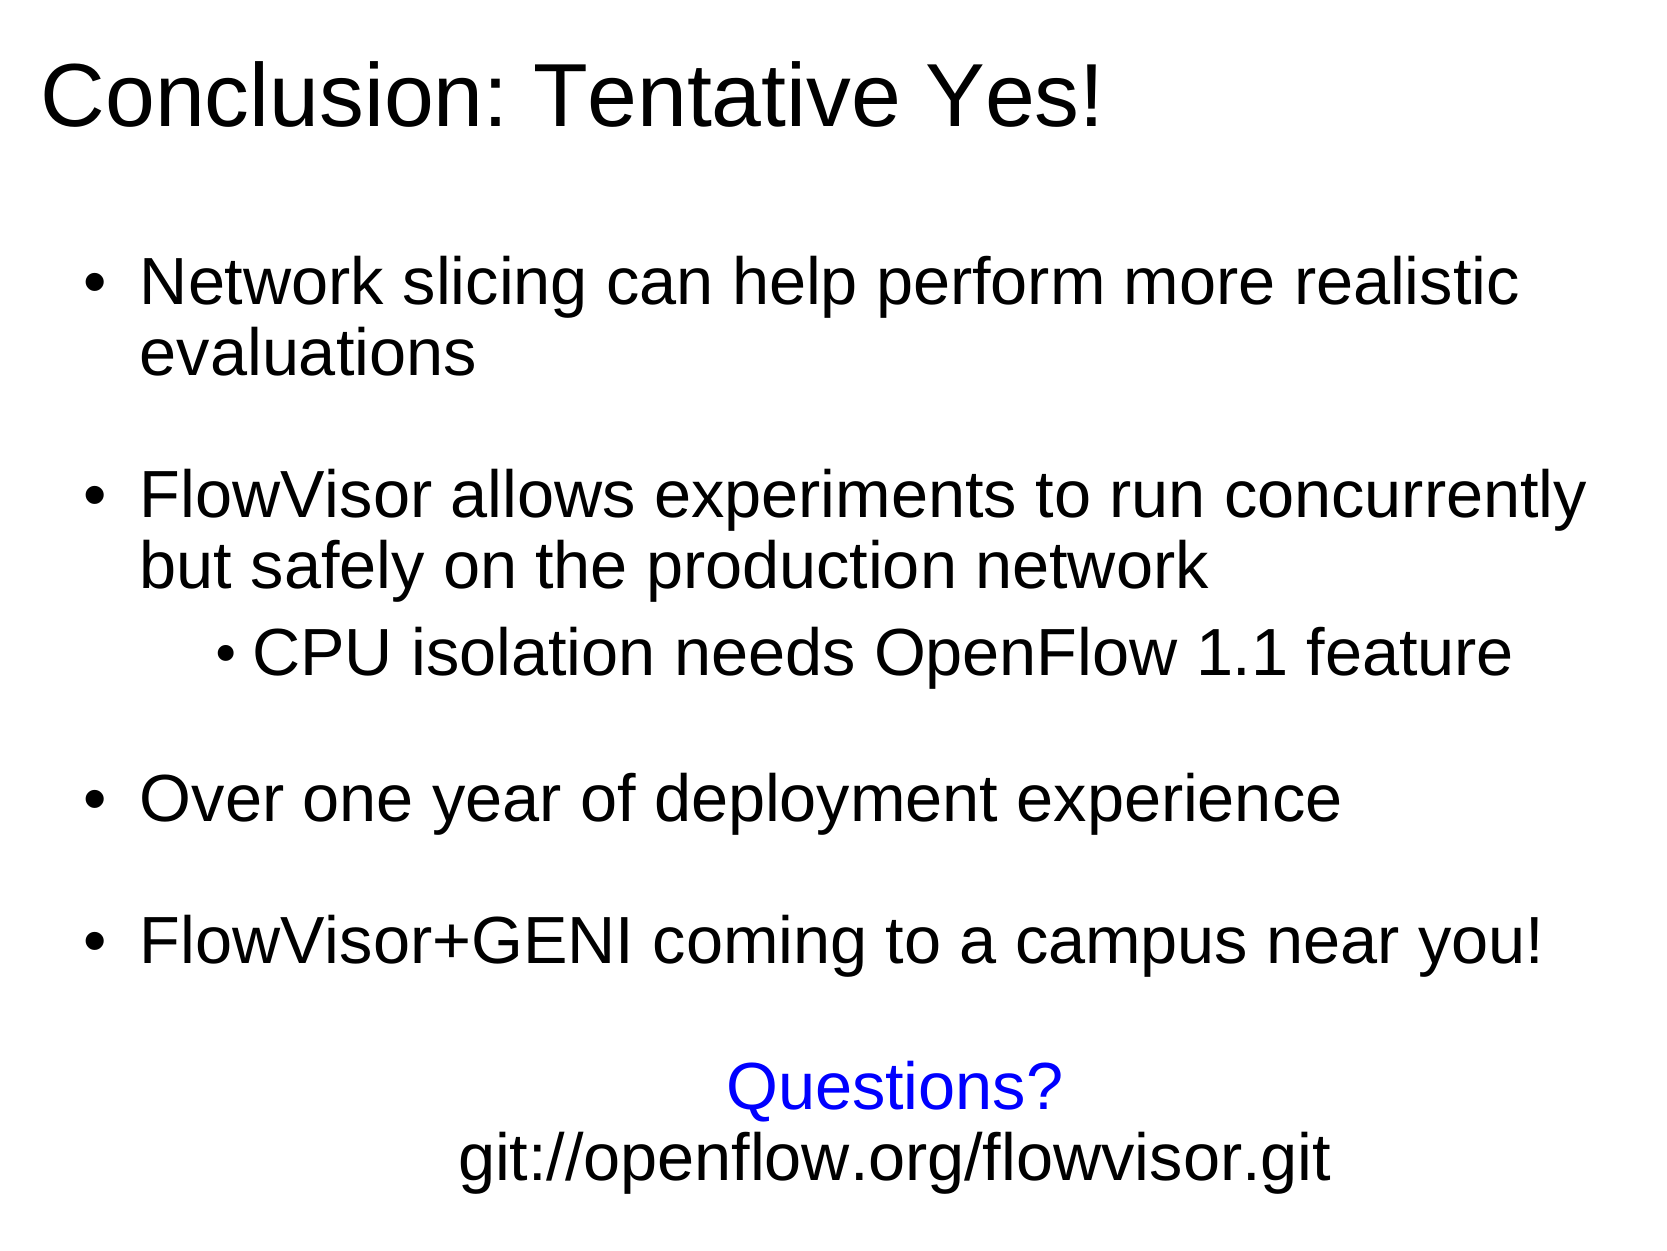

# Conclusion: Tentative Yes!
Network slicing can help perform more realistic evaluations
FlowVisor allows experiments to run concurrently but safely on the production network
CPU isolation needs OpenFlow 1.1 feature
Over one year of deployment experience
FlowVisor+GENI coming to a campus near you!
Questions?
git://openflow.org/flowvisor.git